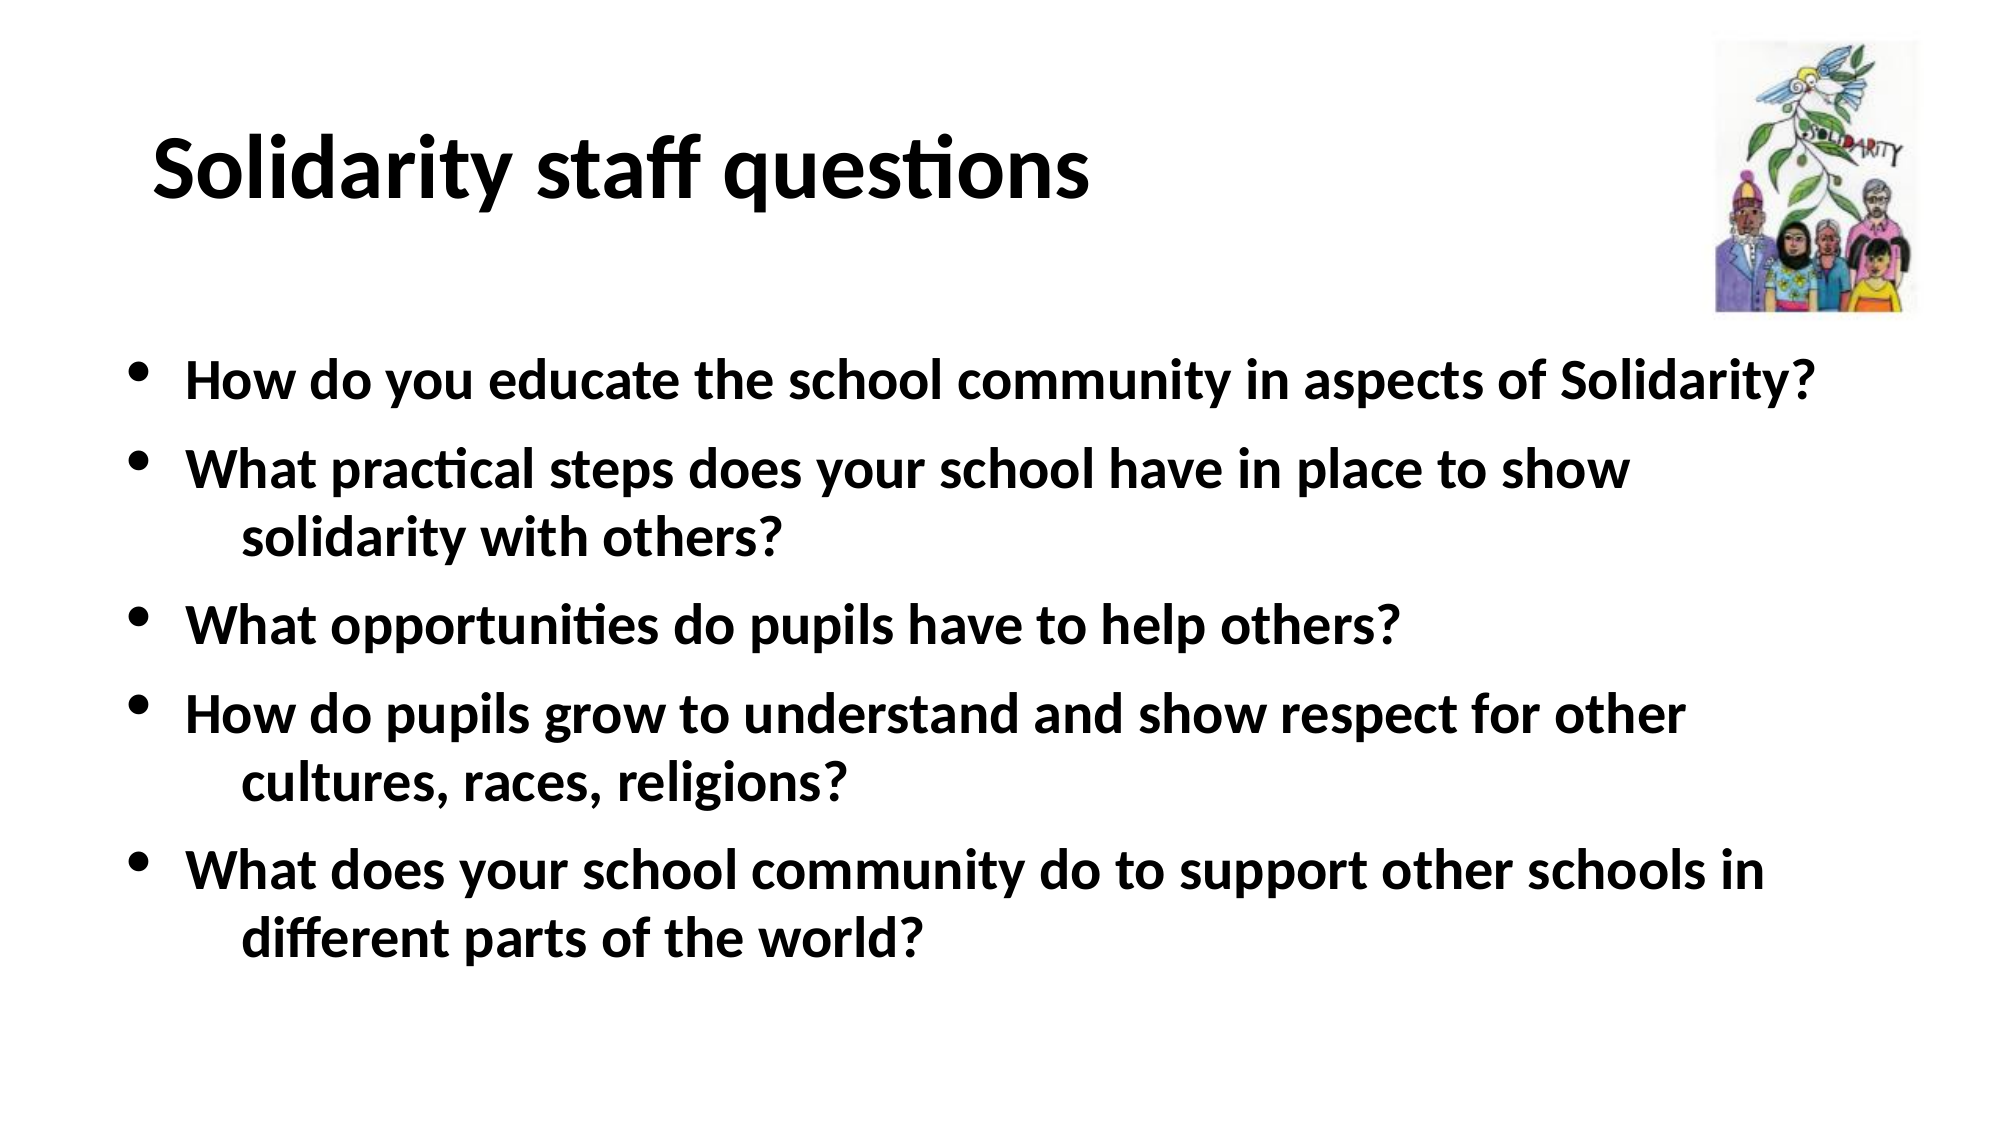

Solidarity staff questions
# How do you educate the school community in aspects of Solidarity?
What practical steps does your school have in place to show solidarity with others?
What opportunities do pupils have to help others?
How do pupils grow to understand and show respect for other cultures, races, religions?
What does your school community do to support other schools in different parts of the world?